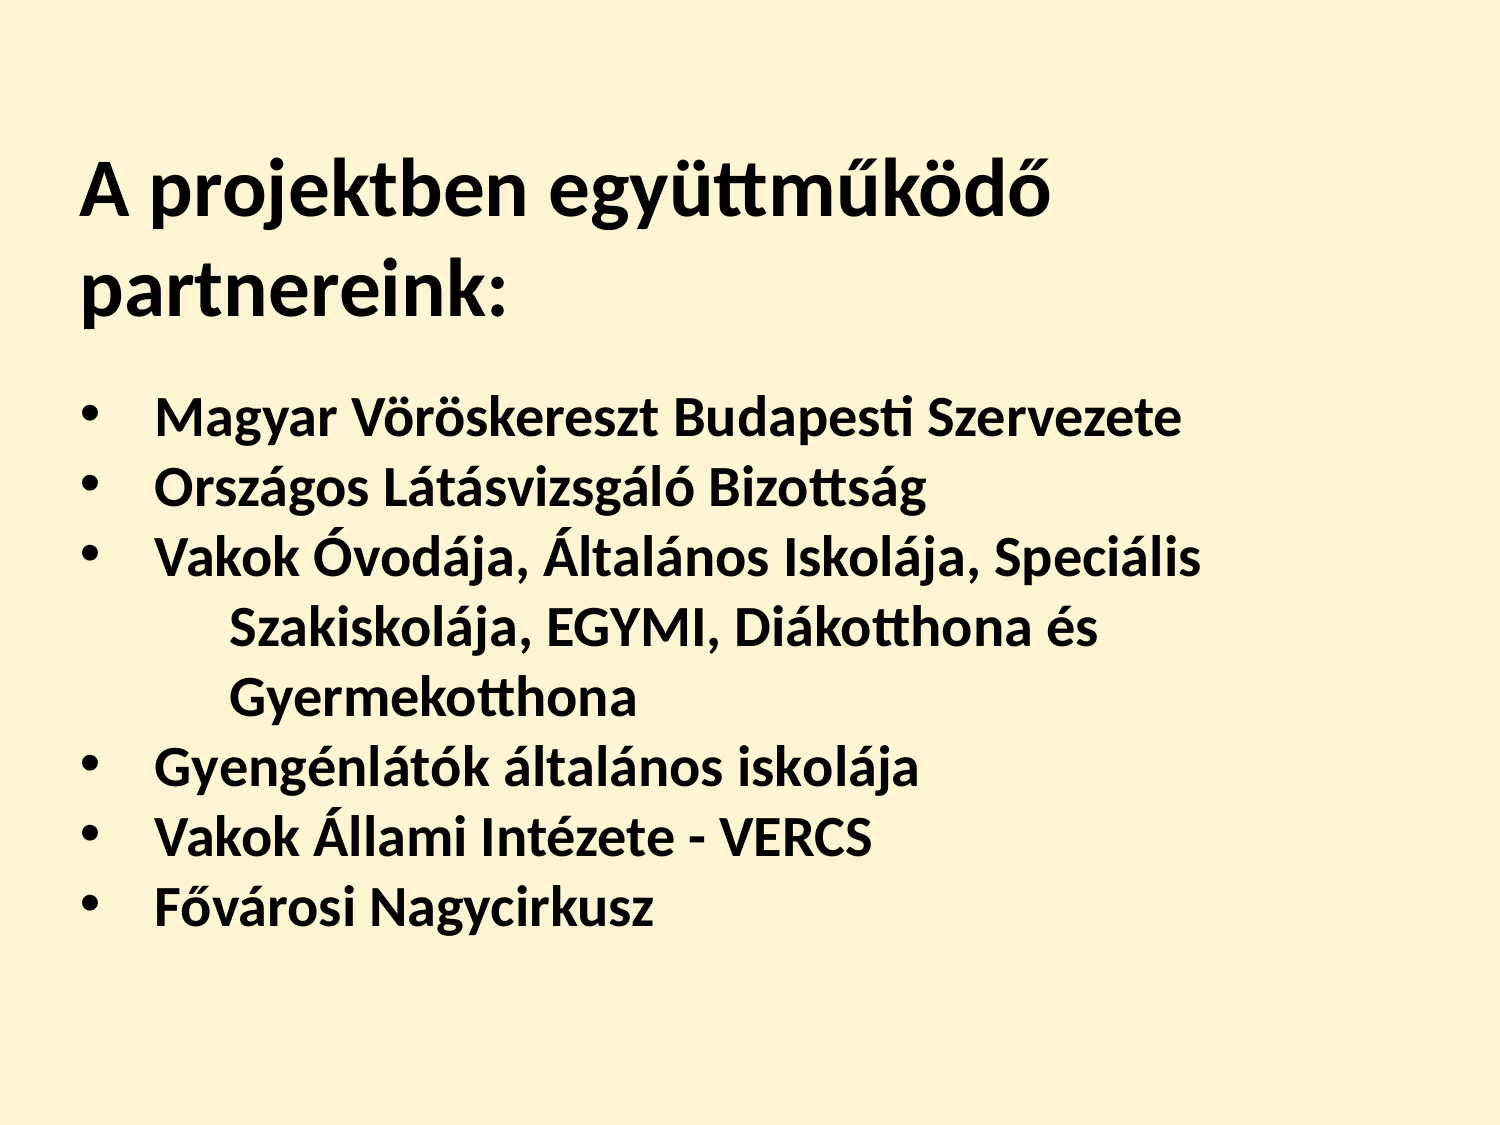

A projektben együttműködő partnereink:
Magyar Vöröskereszt Budapesti Szervezete
Országos Látásvizsgáló Bizottság
Vakok Óvodája, Általános Iskolája, Speciális Szakiskolája, EGYMI, Diákotthona és Gyermekotthona
Gyengénlátók általános iskolája
Vakok Állami Intézete - VERCS
Fővárosi Nagycirkusz